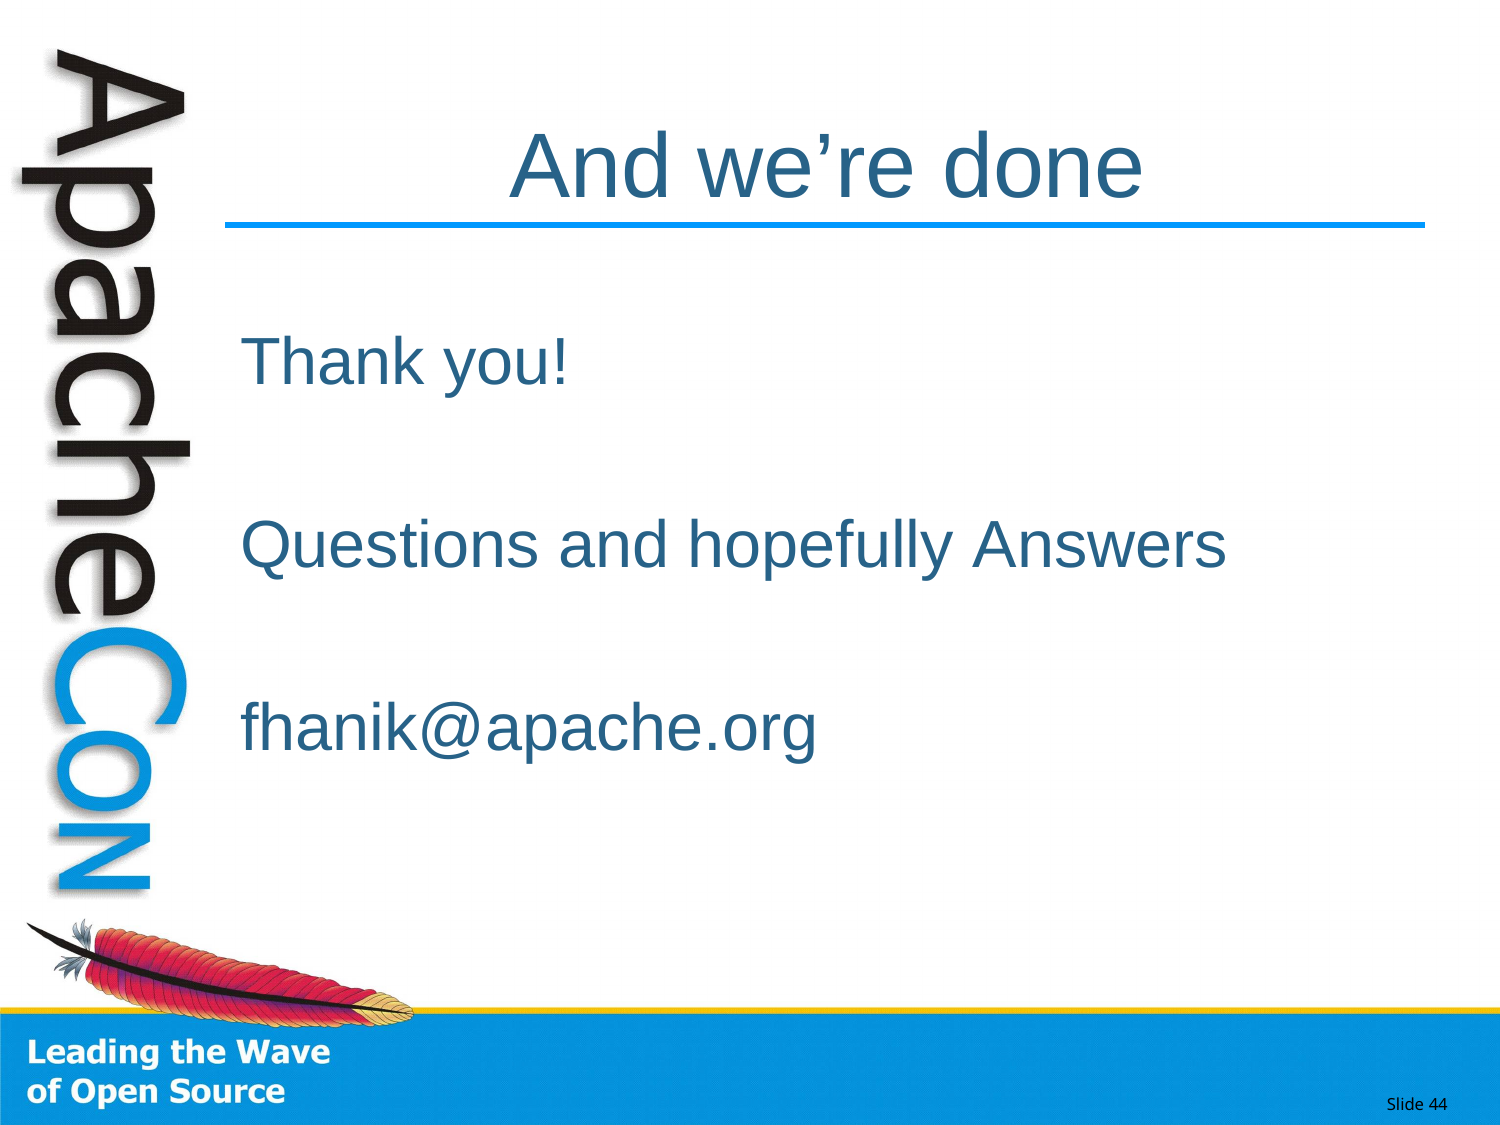

# And we’re done
Thank you!
Questions and hopefully Answers
fhanik@apache.org
Slide